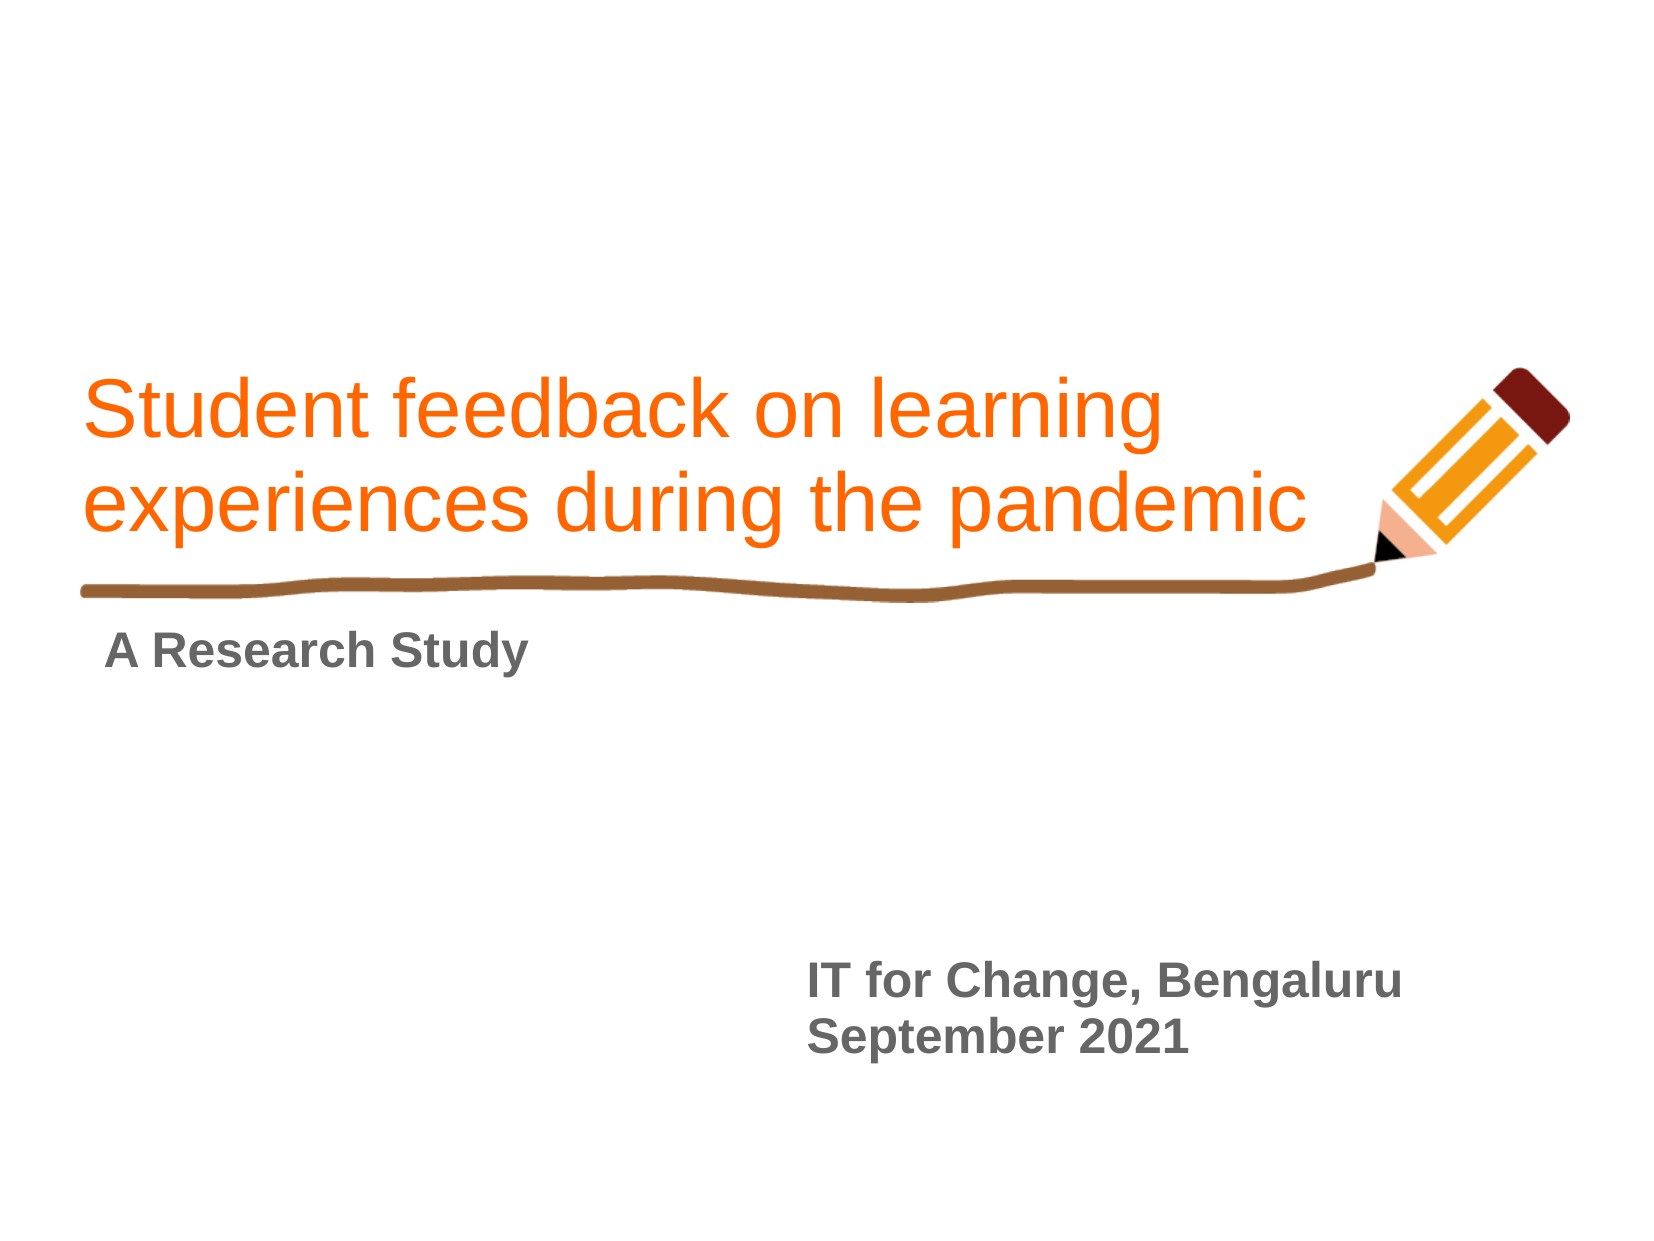

# Student feedback on learning experiences during the pandemic
A Research Study
IT for Change, Bengaluru
September 2021